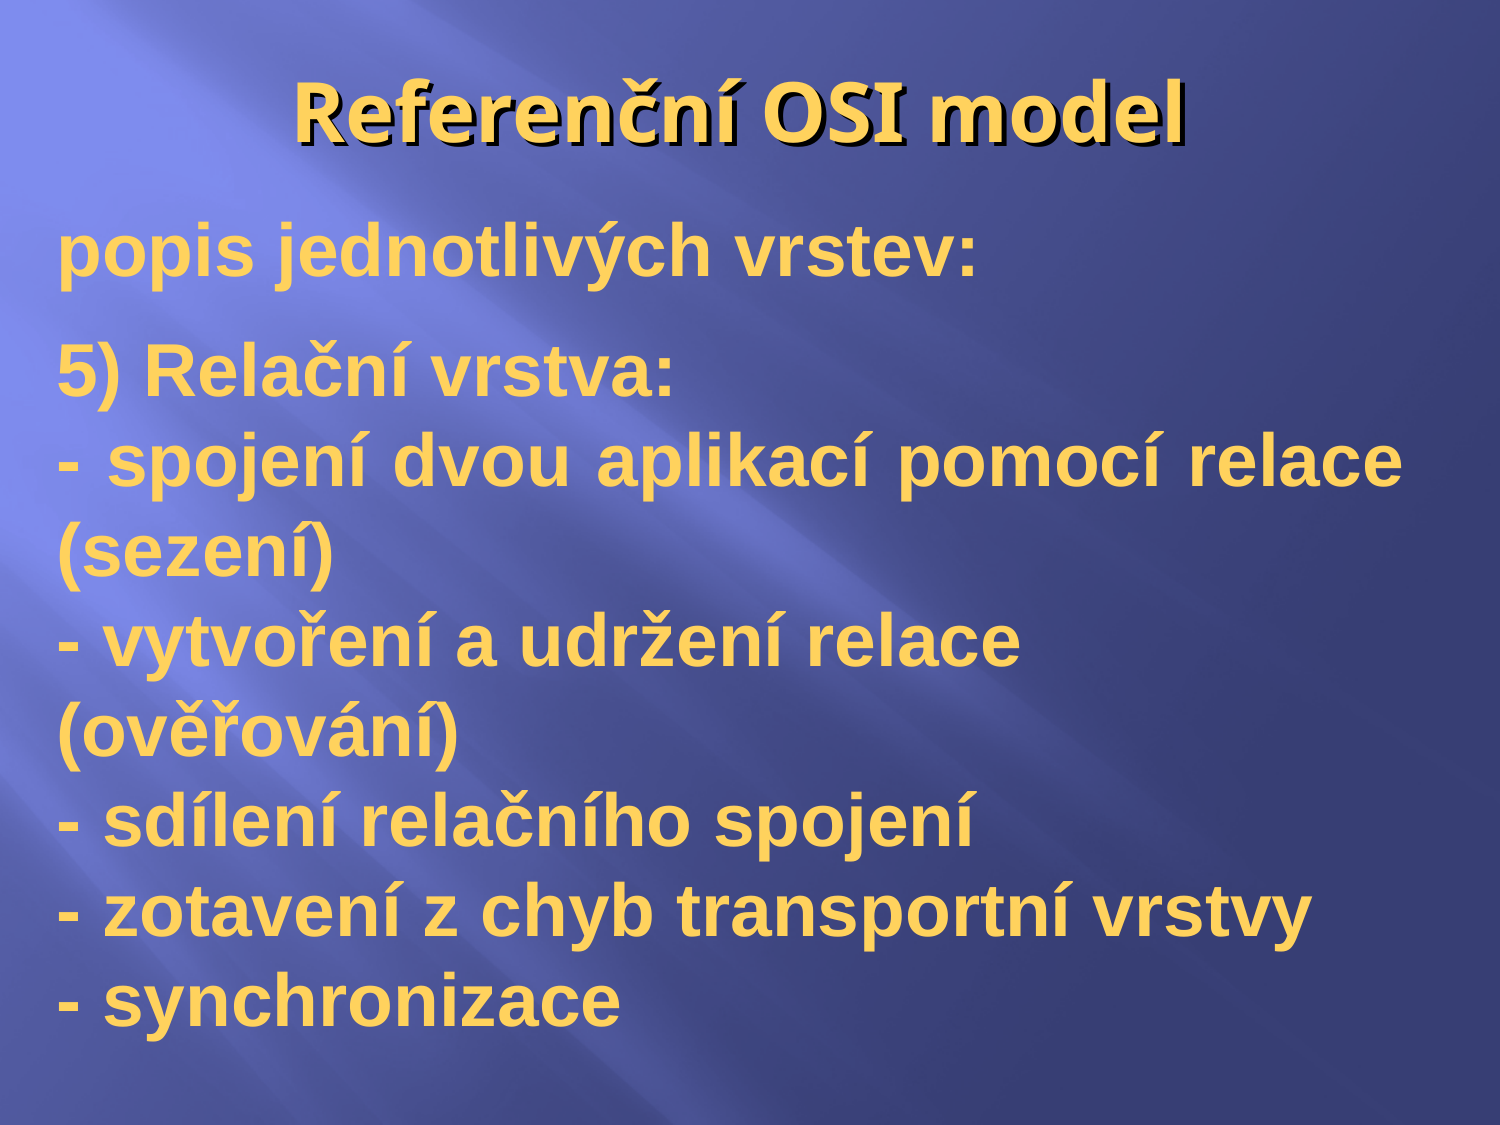

# Referenční OSI model
popis jednotlivých vrstev:
5) Relační vrstva:
- spojení dvou aplikací pomocí relace (sezení)
- vytvoření a udržení relace
(ověřování)
- sdílení relačního spojení
- zotavení z chyb transportní vrstvy
- synchronizace